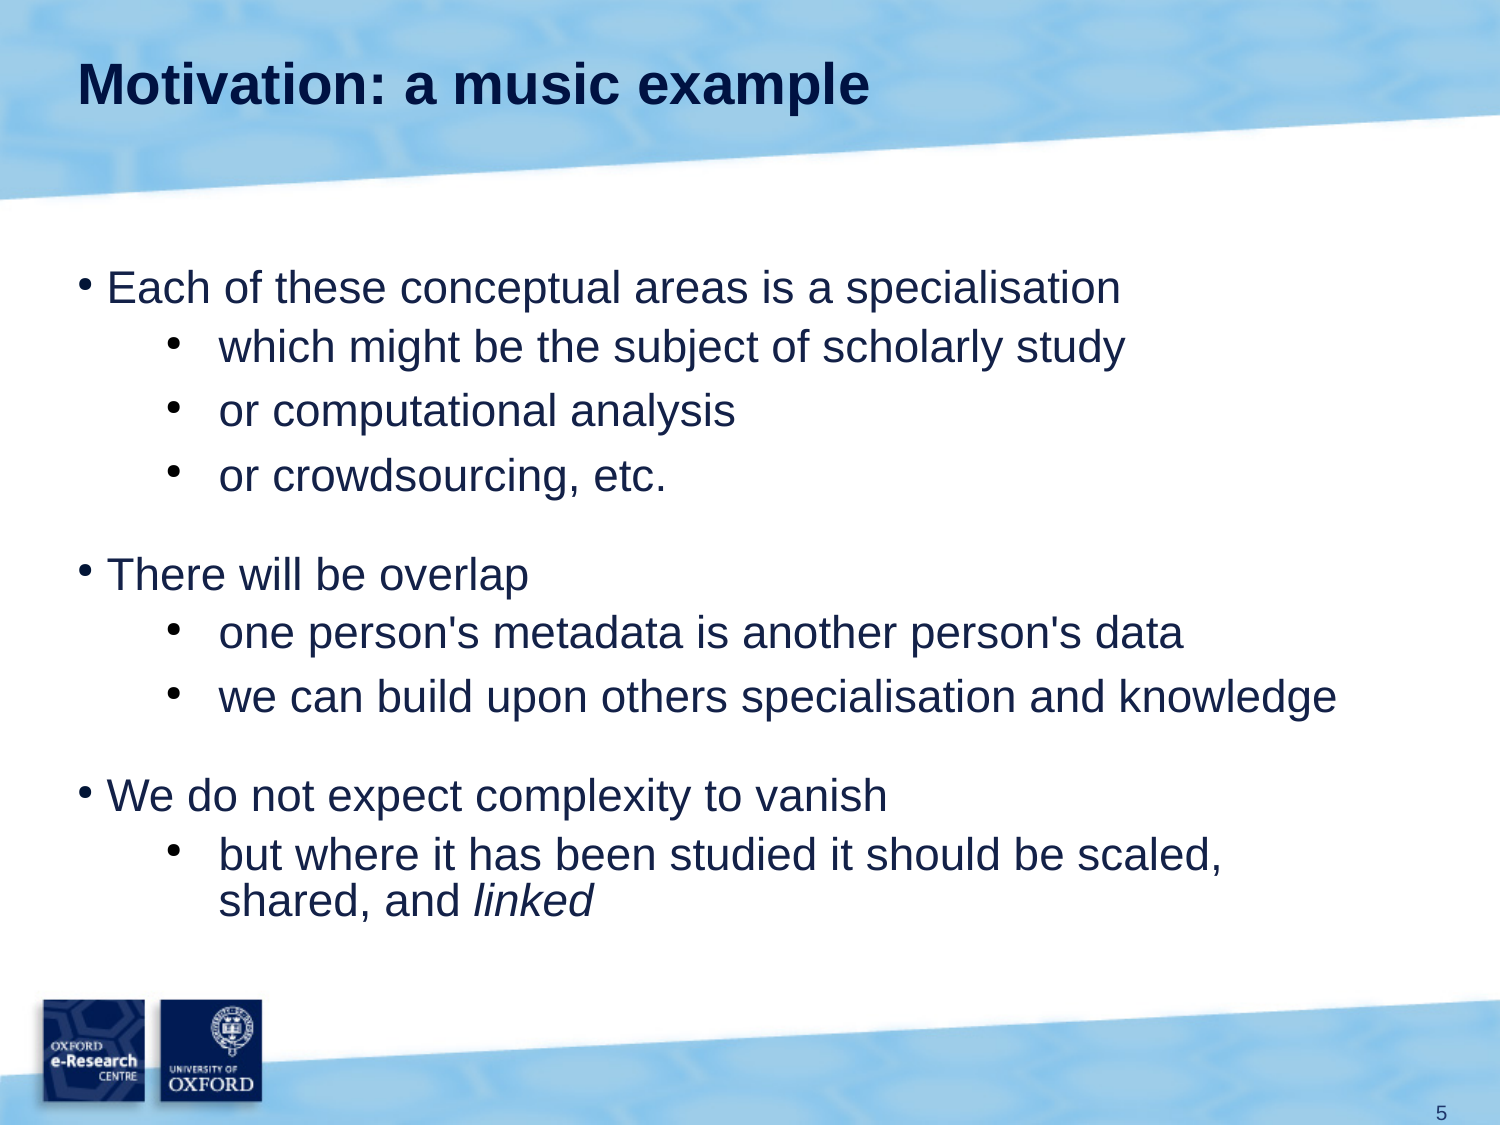

# Motivation: a music example
Each of these conceptual areas is a specialisation
which might be the subject of scholarly study
or computational analysis
or crowdsourcing, etc.
There will be overlap
one person's metadata is another person's data
we can build upon others specialisation and knowledge
We do not expect complexity to vanish
but where it has been studied it should be scaled, shared, and linked